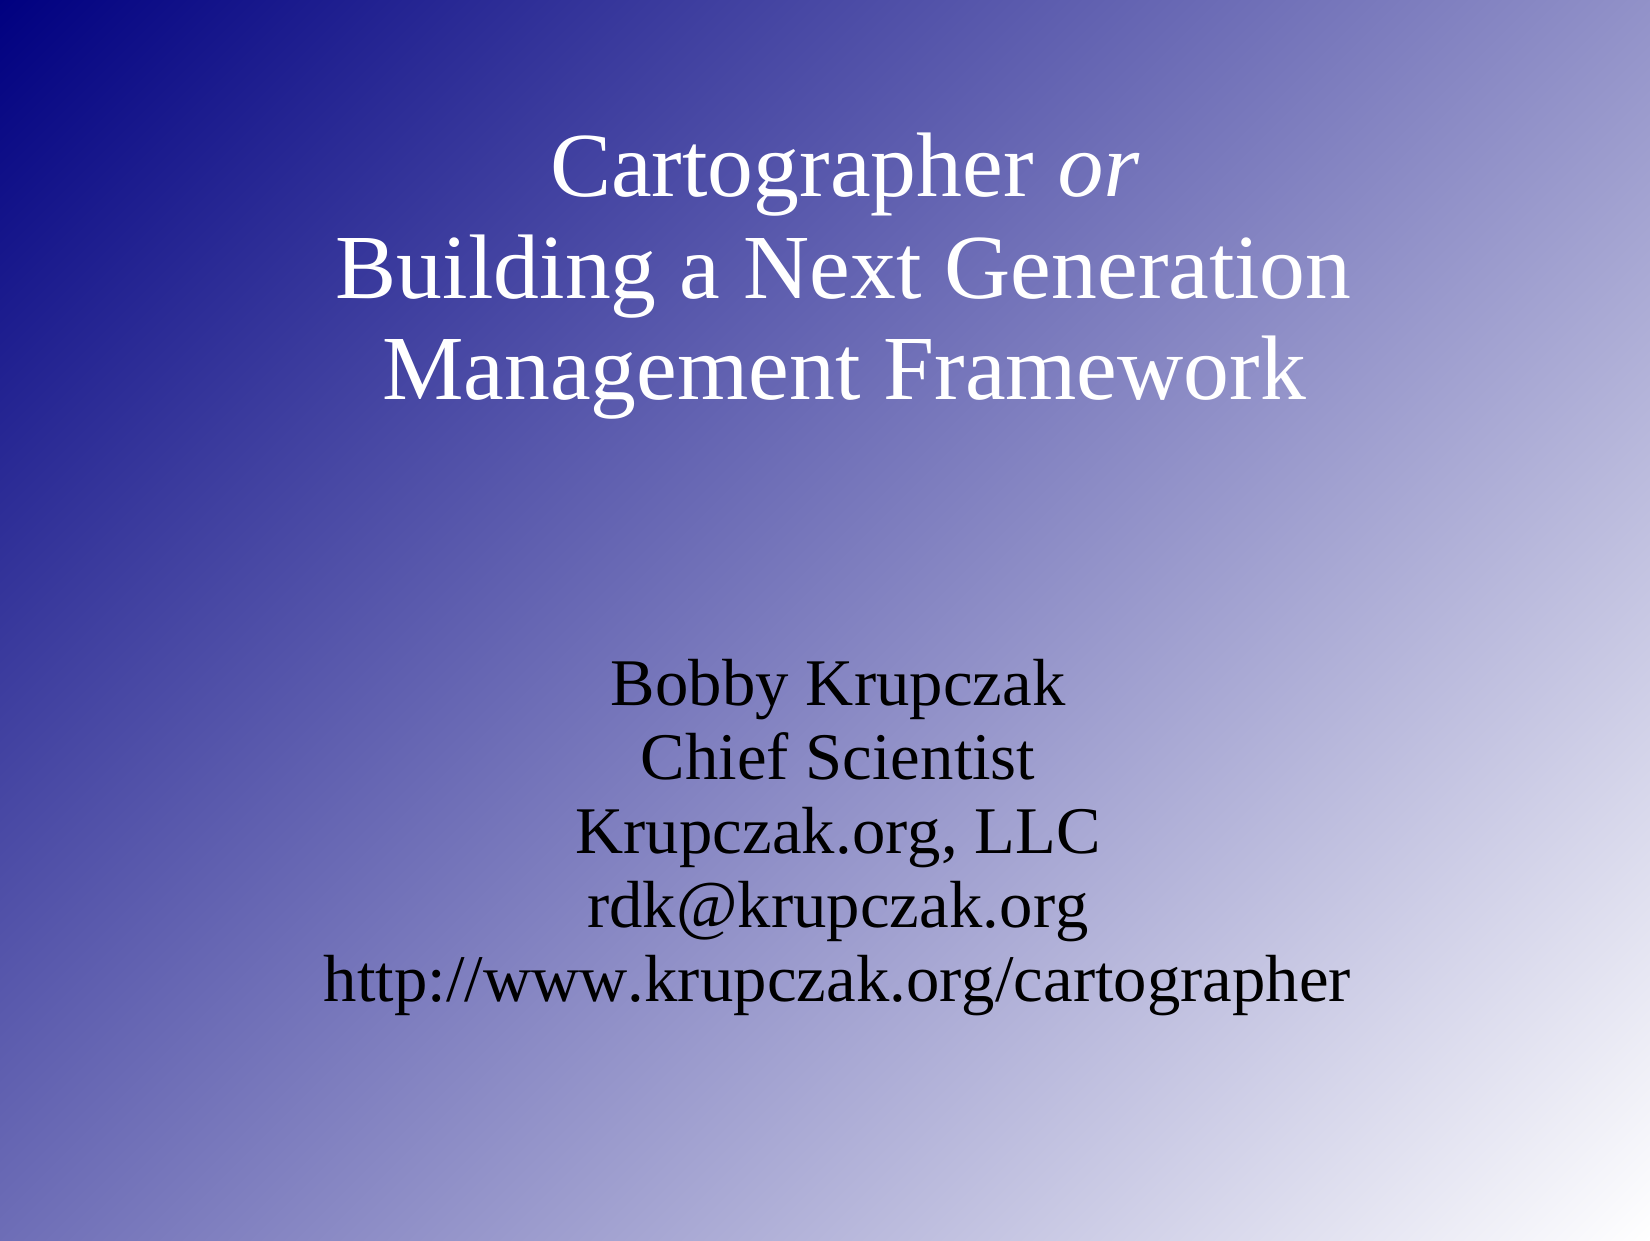

# Cartographer or Building a Next Generation Management Framework
Bobby Krupczak
Chief Scientist
Krupczak.org, LLC
rdk@krupczak.org
http://www.krupczak.org/cartographer